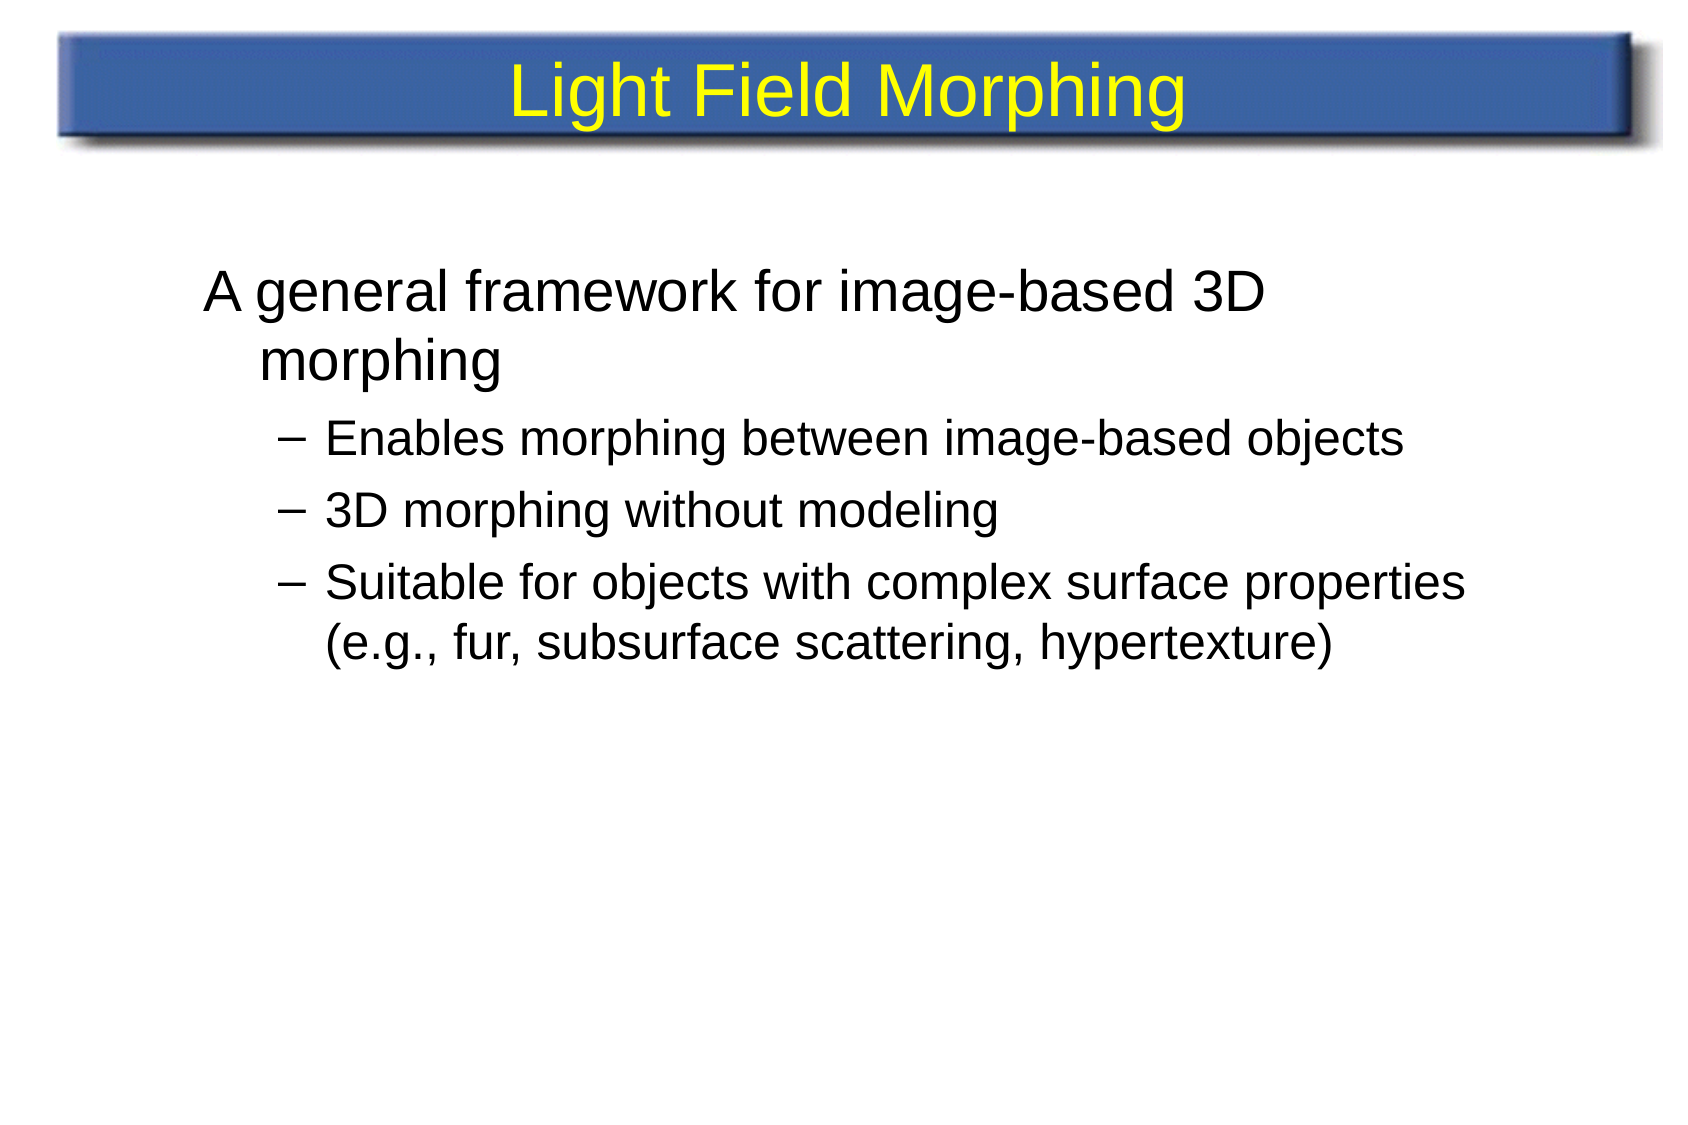

# Light Field Morphing
A general framework for image-based 3D morphing
Enables morphing between image-based objects
3D morphing without modeling
Suitable for objects with complex surface properties (e.g., fur, subsurface scattering, hypertexture)